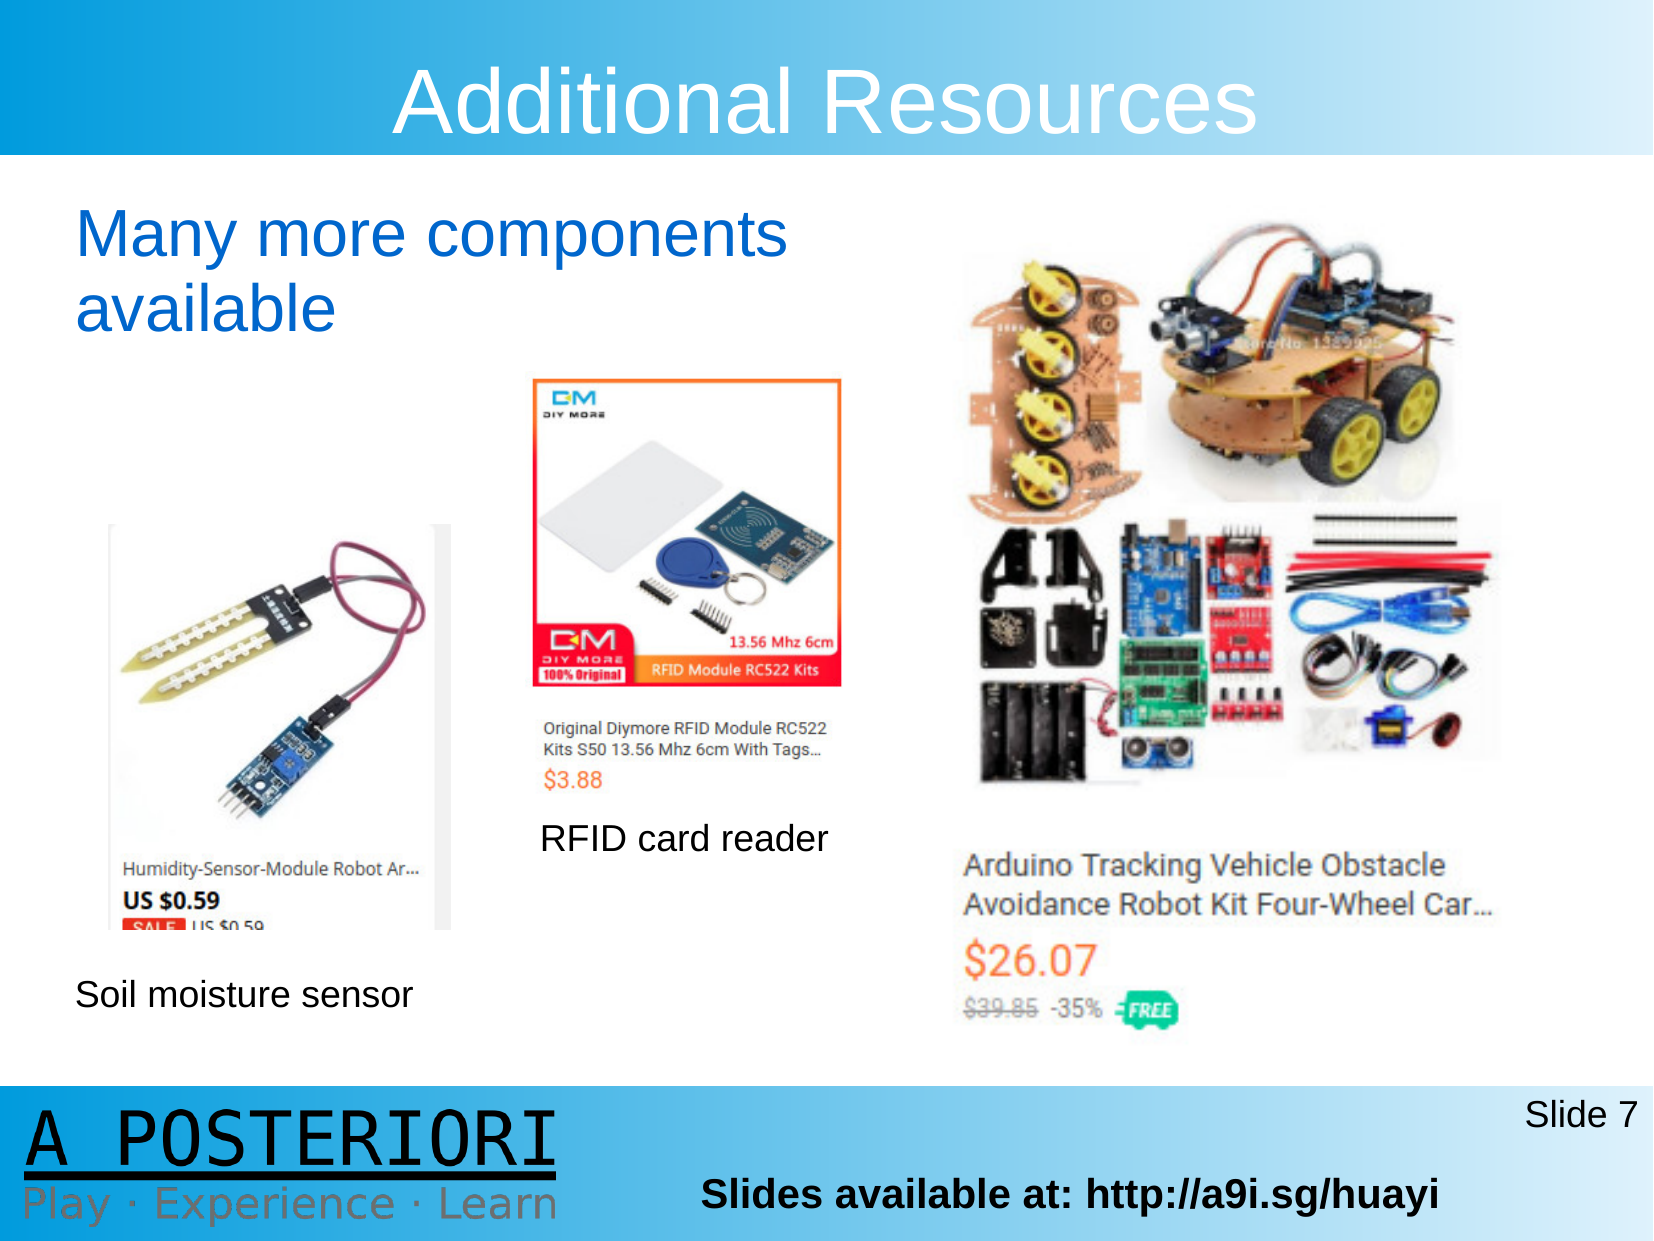

# Additional Resources
Many more components
available
RFID card reader
Soil moisture sensor